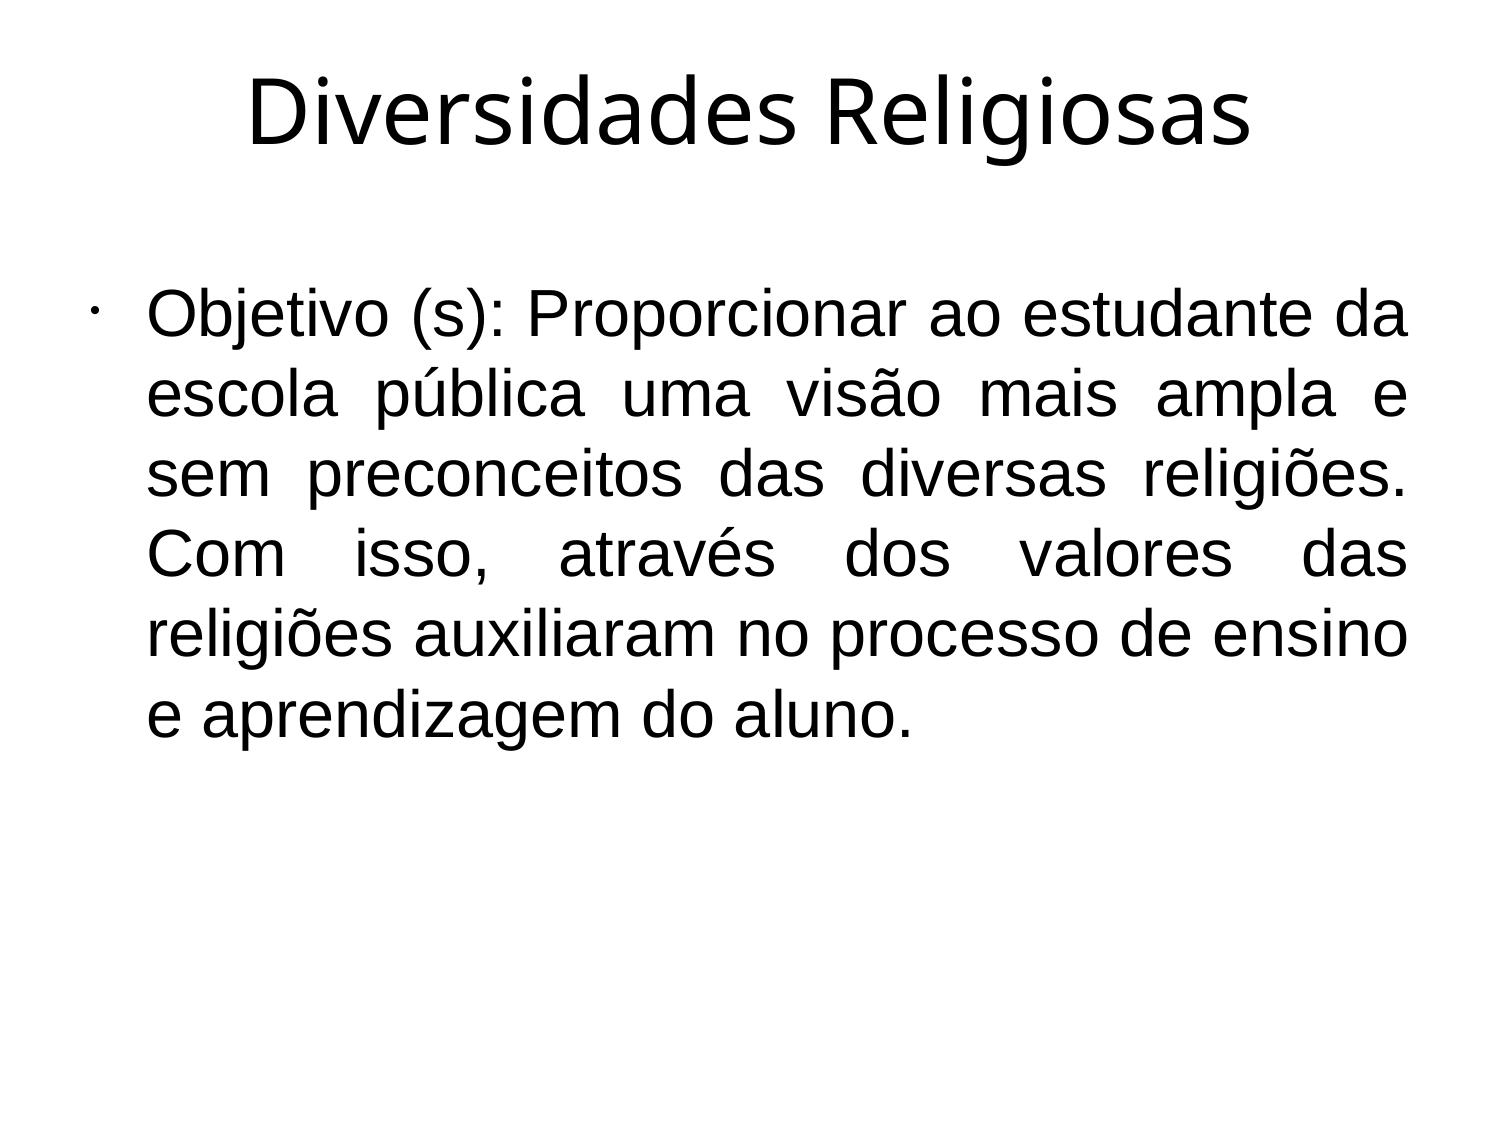

# Diversidades Religiosas
Objetivo (s): Proporcionar ao estudante da escola pública uma visão mais ampla e sem preconceitos das diversas religiões. Com isso, através dos valores das religiões auxiliaram no processo de ensino e aprendizagem do aluno.